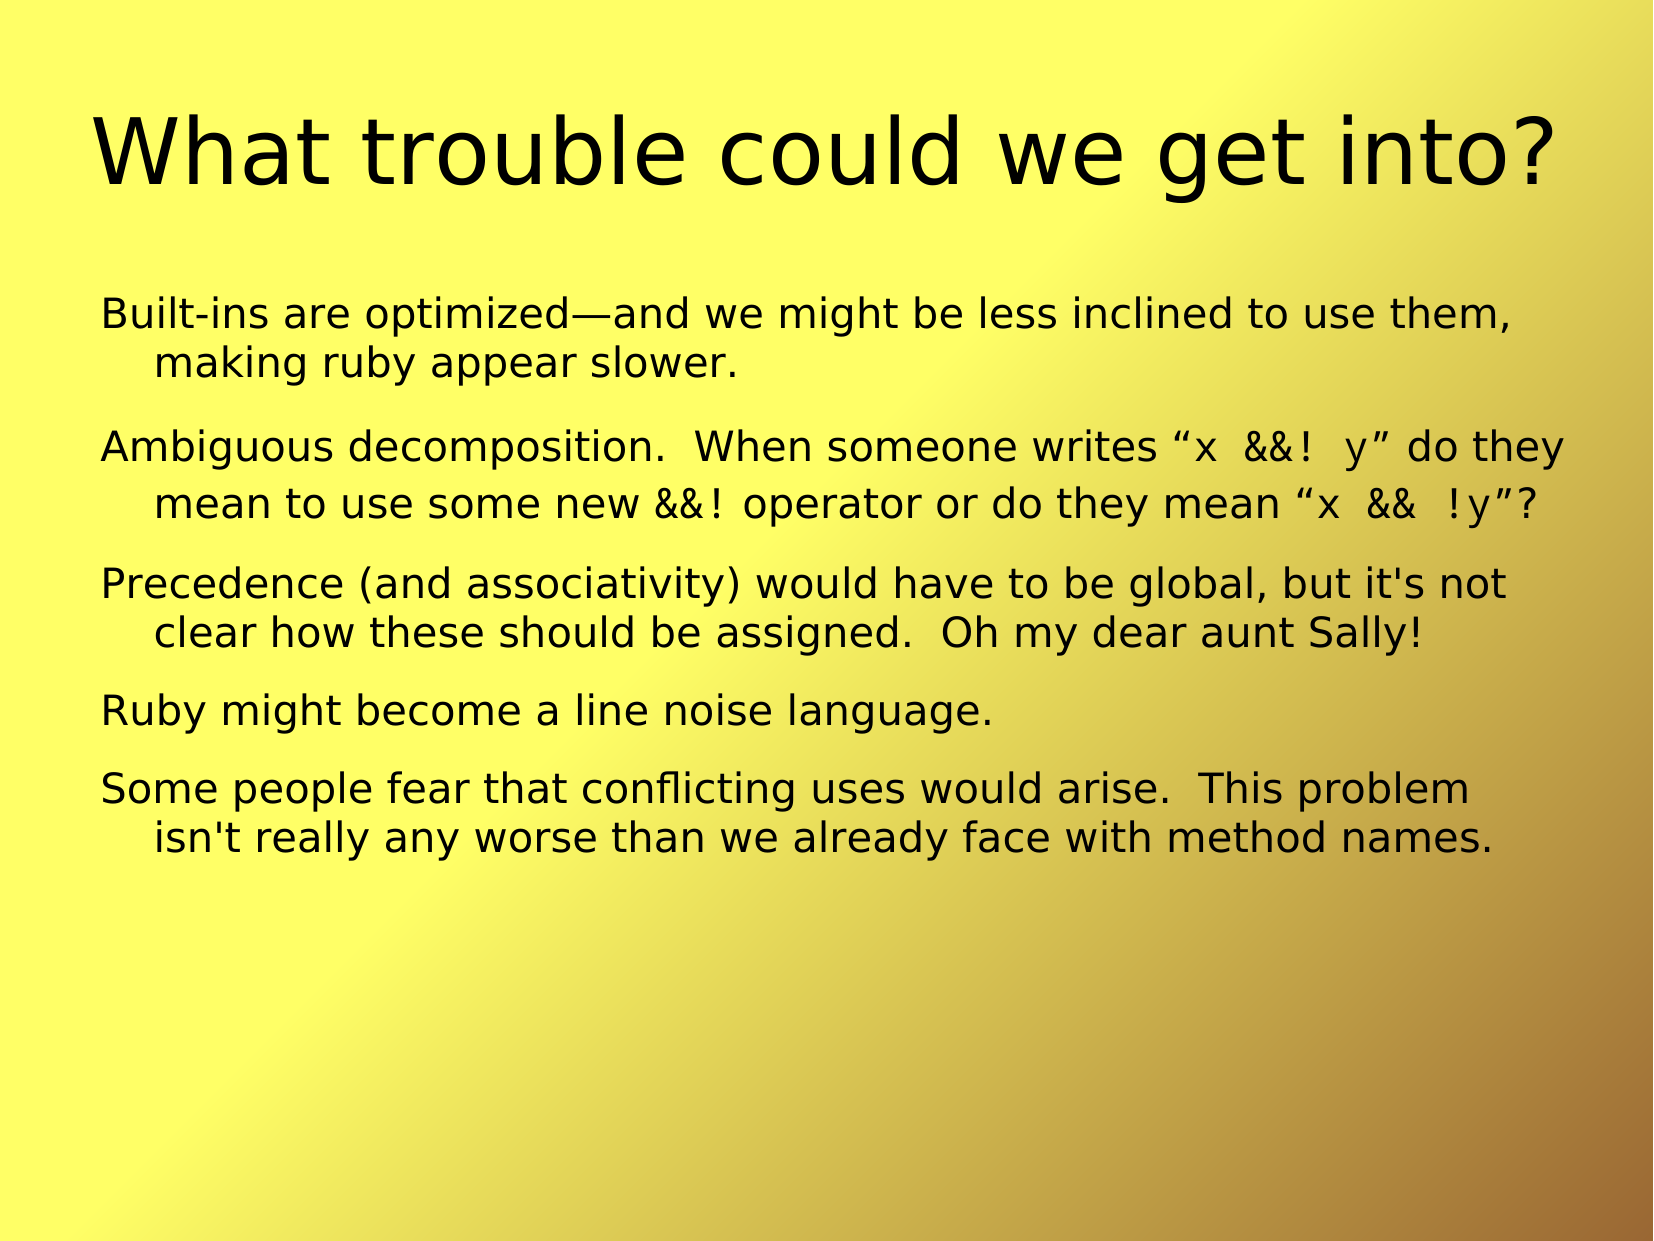

# What trouble could we get into?
Built-ins are optimized—and we might be less inclined to use them, making ruby appear slower.
Ambiguous decomposition. When someone writes “x &&! y” do they mean to use some new &&! operator or do they mean “x && !y”?
Precedence (and associativity) would have to be global, but it's not clear how these should be assigned. Oh my dear aunt Sally!
Ruby might become a line noise language.
Some people fear that conflicting uses would arise. This problem isn't really any worse than we already face with method names.